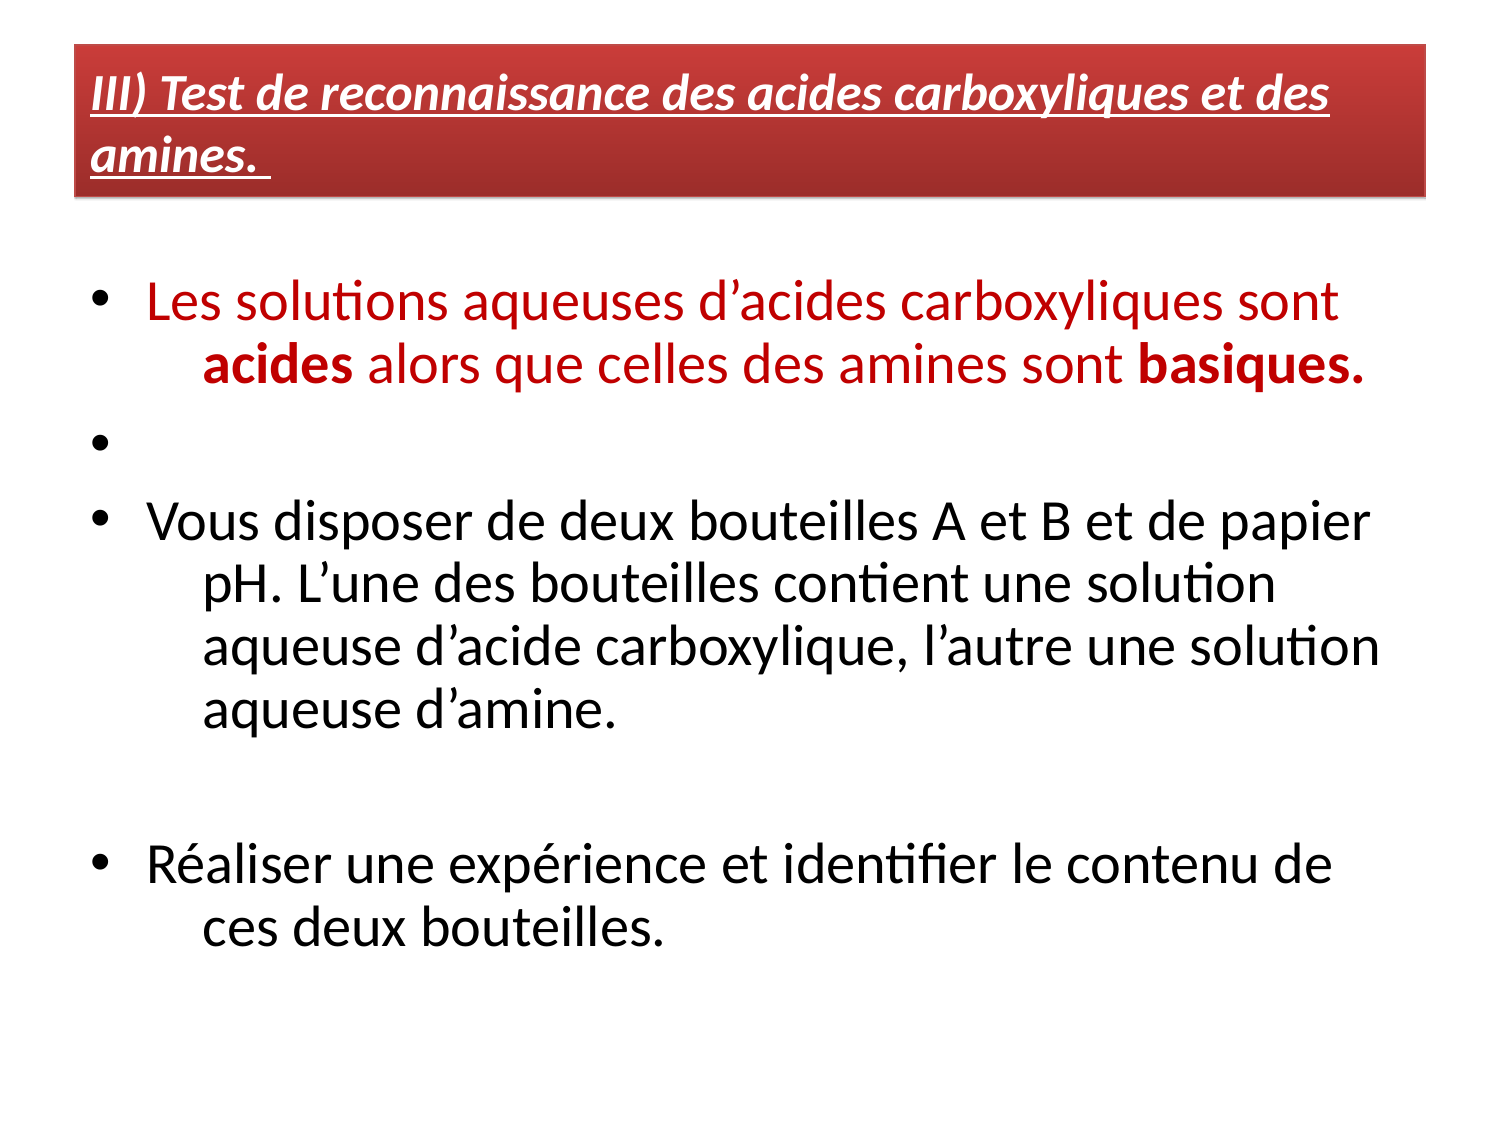

III) Test de reconnaissance des acides carboxyliques et des amines.
# Les solutions aqueuses d’acides carboxyliques sont acides alors que celles des amines sont basiques.
Vous disposer de deux bouteilles A et B et de papier pH. L’une des bouteilles contient une solution aqueuse d’acide carboxylique, l’autre une solution aqueuse d’amine.
Réaliser une expérience et identifier le contenu de ces deux bouteilles.